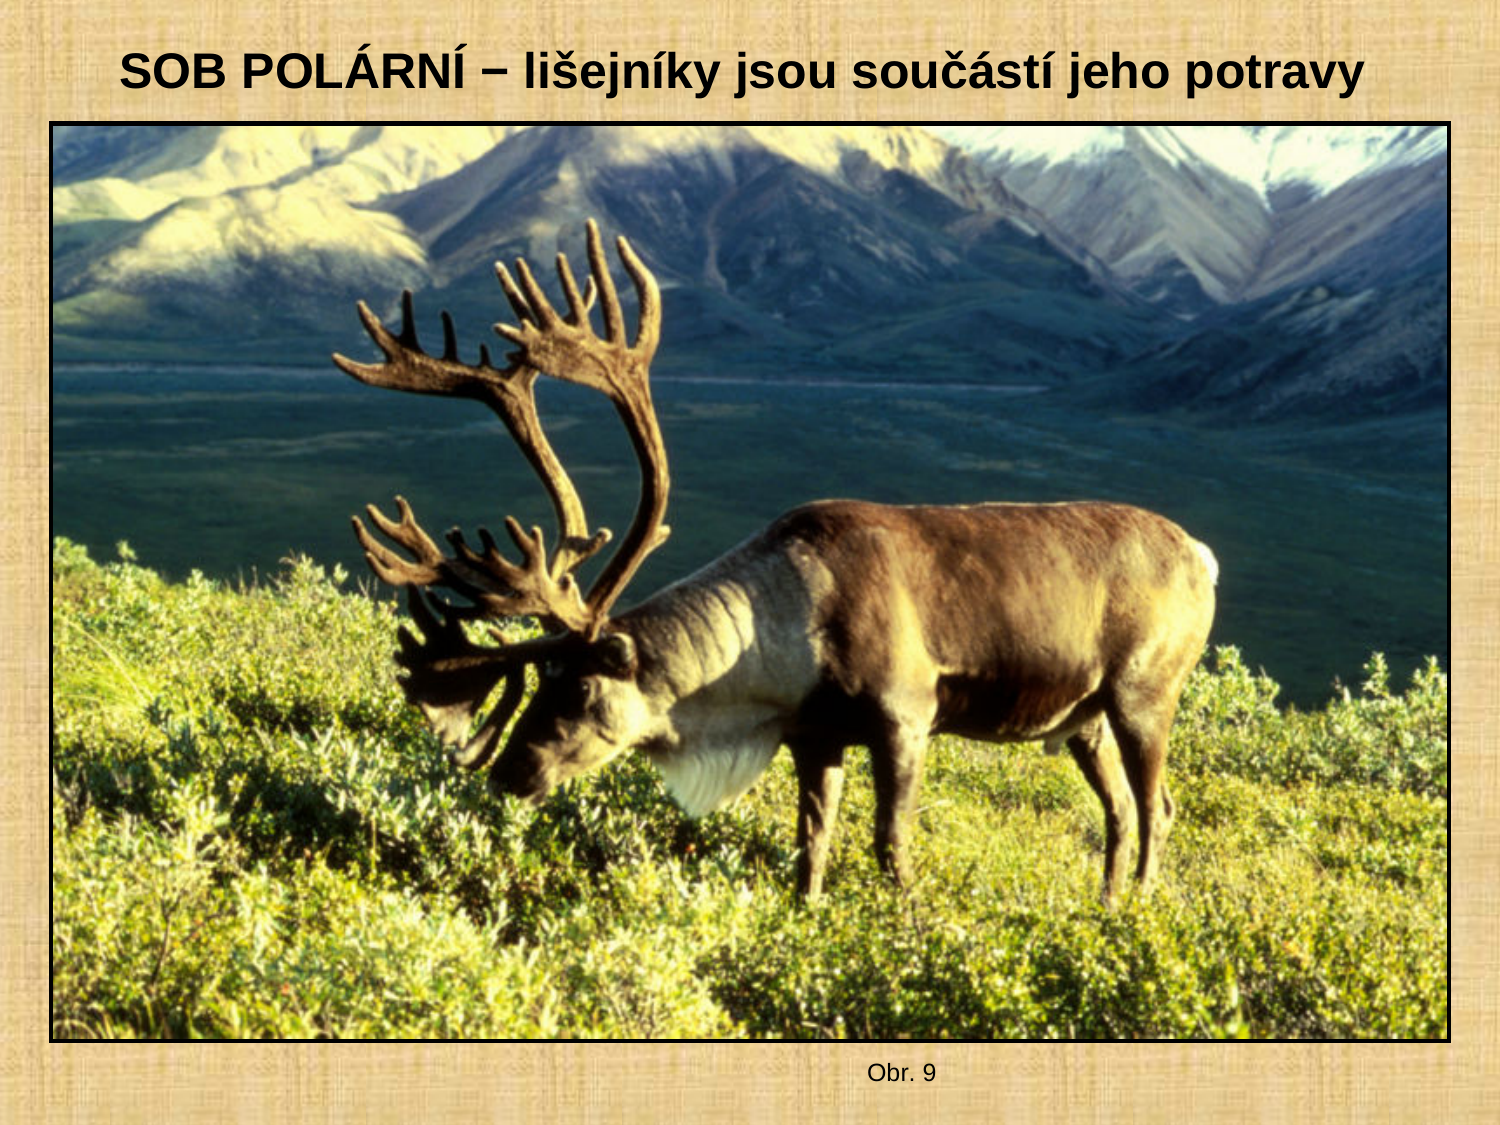

SOB POLÁRNÍ − lišejníky jsou součástí jeho potravy
Obr. 9